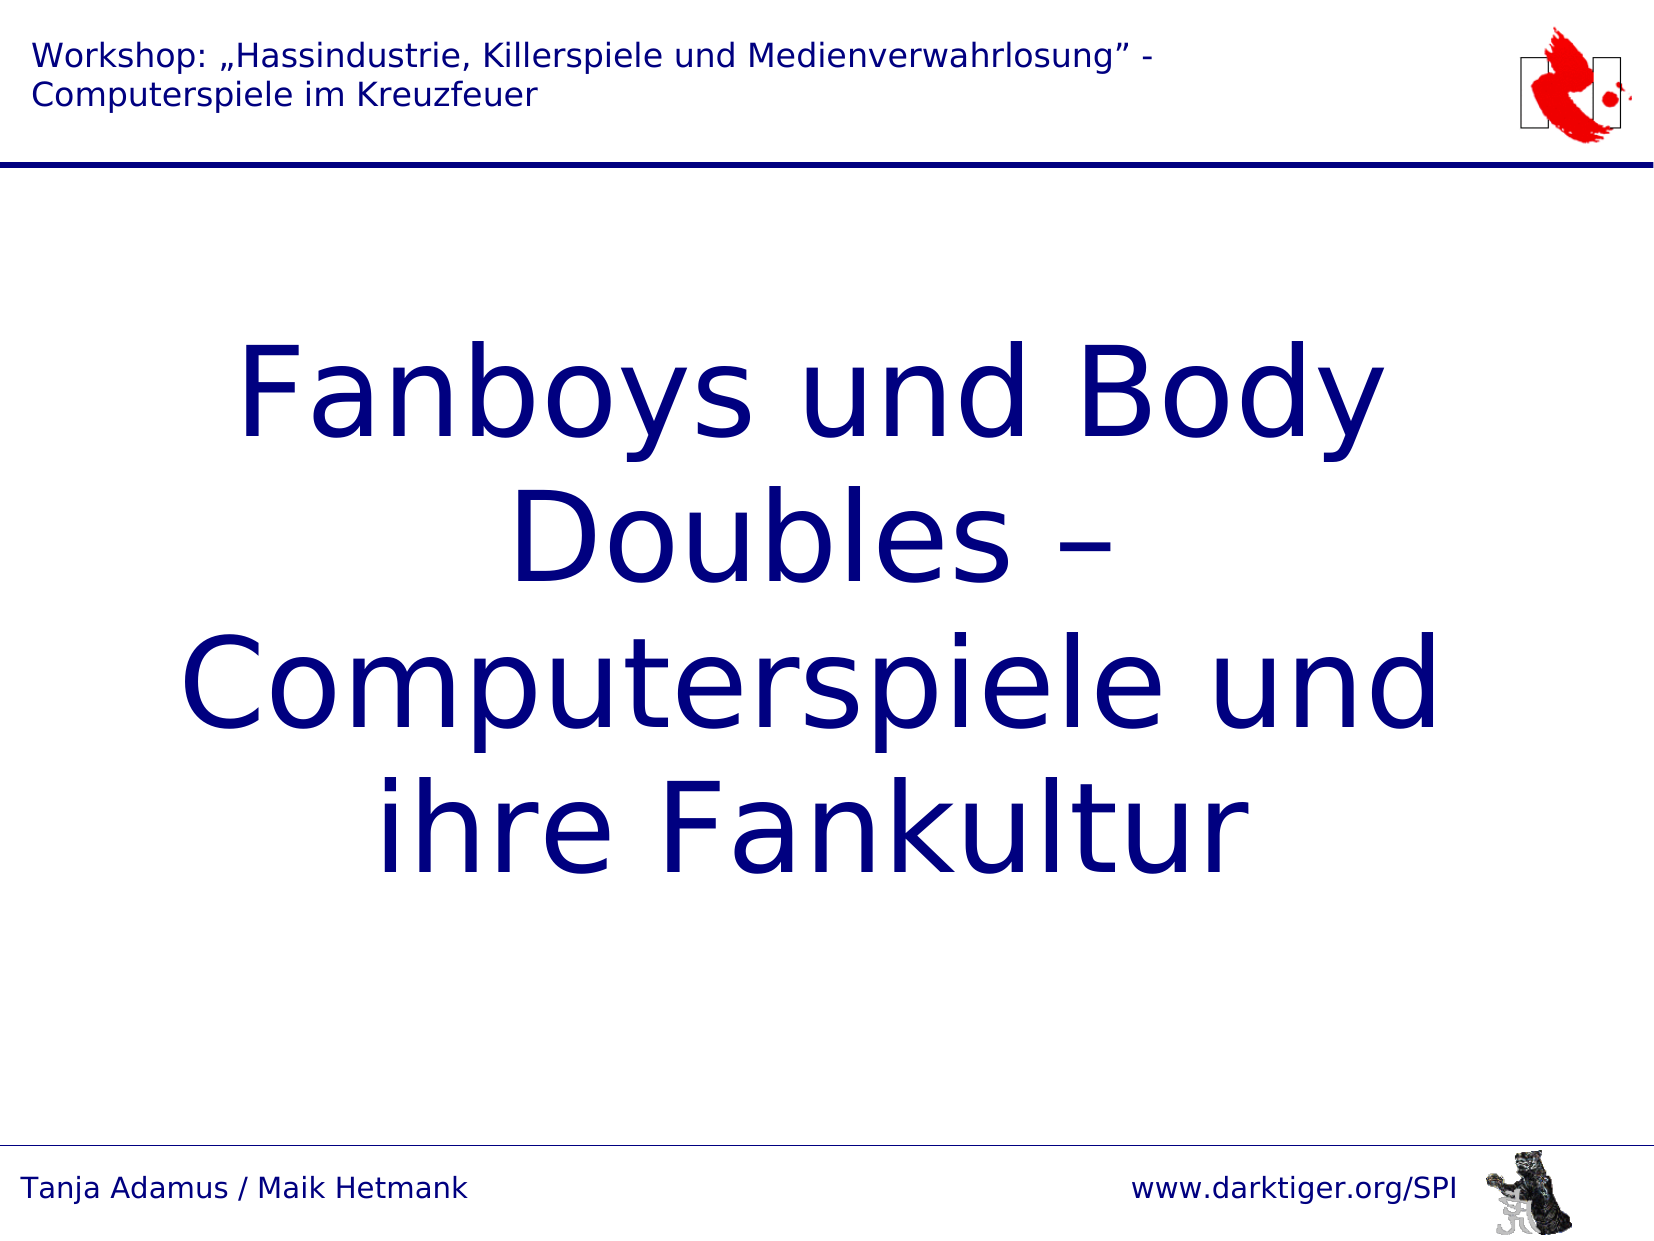

Workshop: „Hassindustrie, Killerspiele und Medienverwahrlosung” - Computerspiele im Kreuzfeuer
Fanboys und Body Doubles – Computerspiele und ihre Fankultur